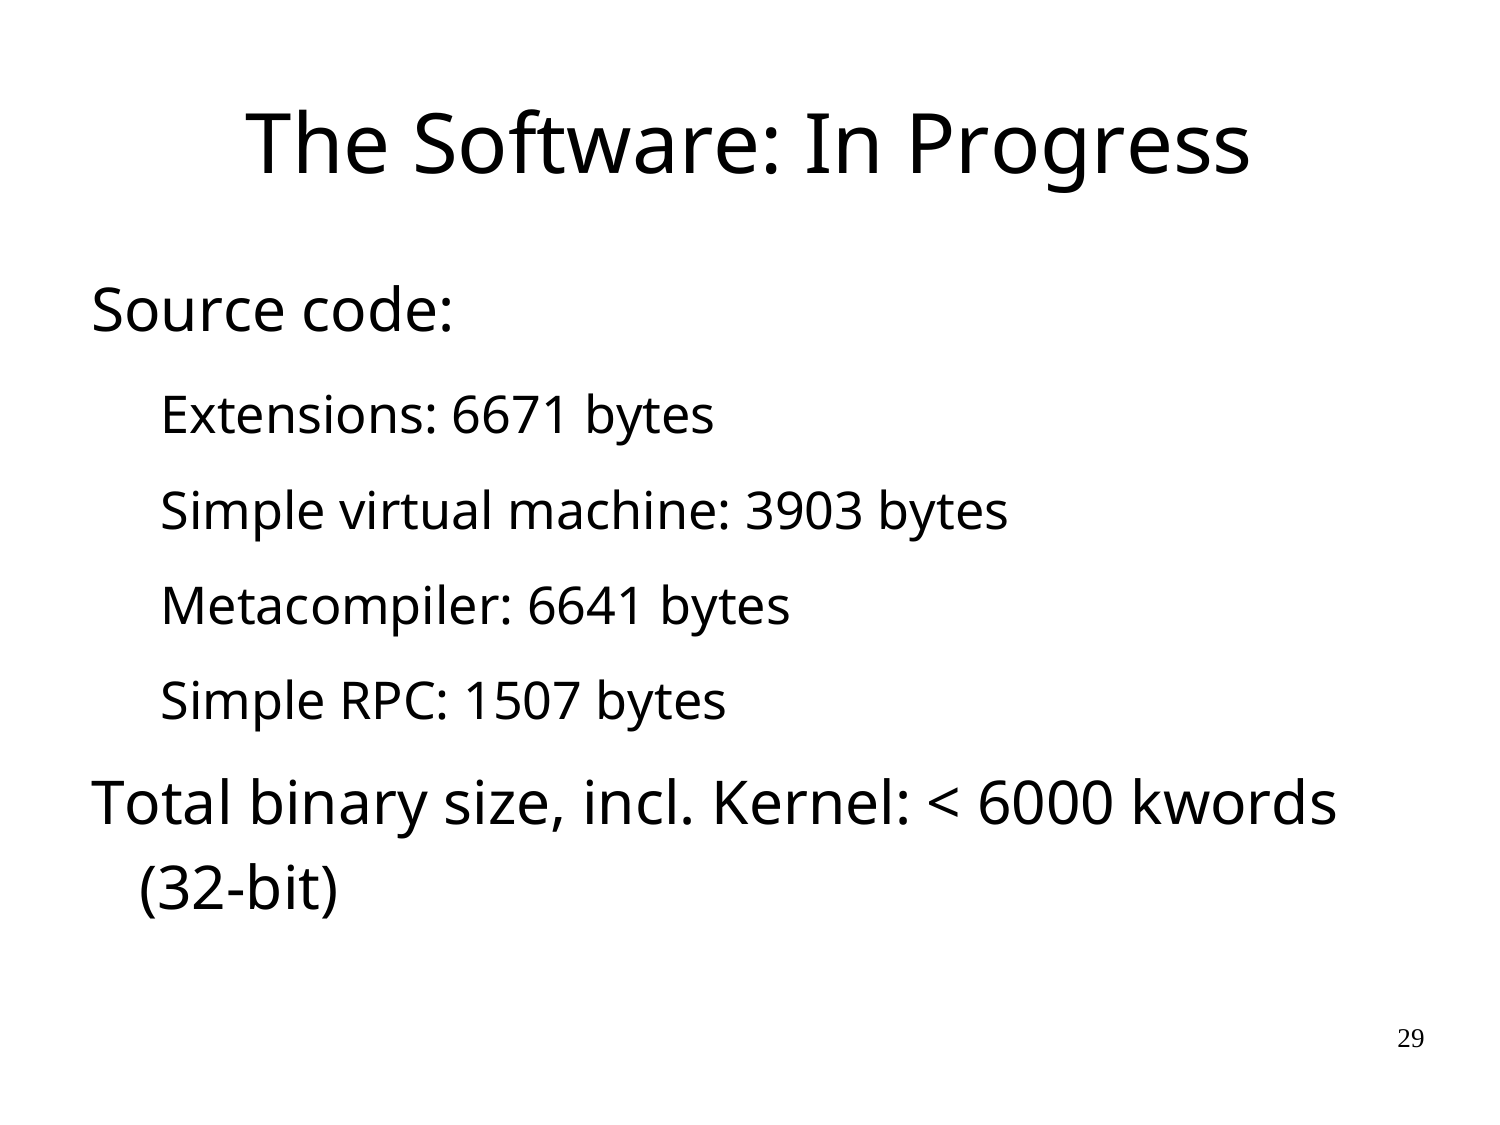

# The Software: In Progress
Source code:
Extensions: 6671 bytes
Simple virtual machine: 3903 bytes
Metacompiler: 6641 bytes
Simple RPC: 1507 bytes
Total binary size, incl. Kernel: < 6000 kwords (32-bit)
29